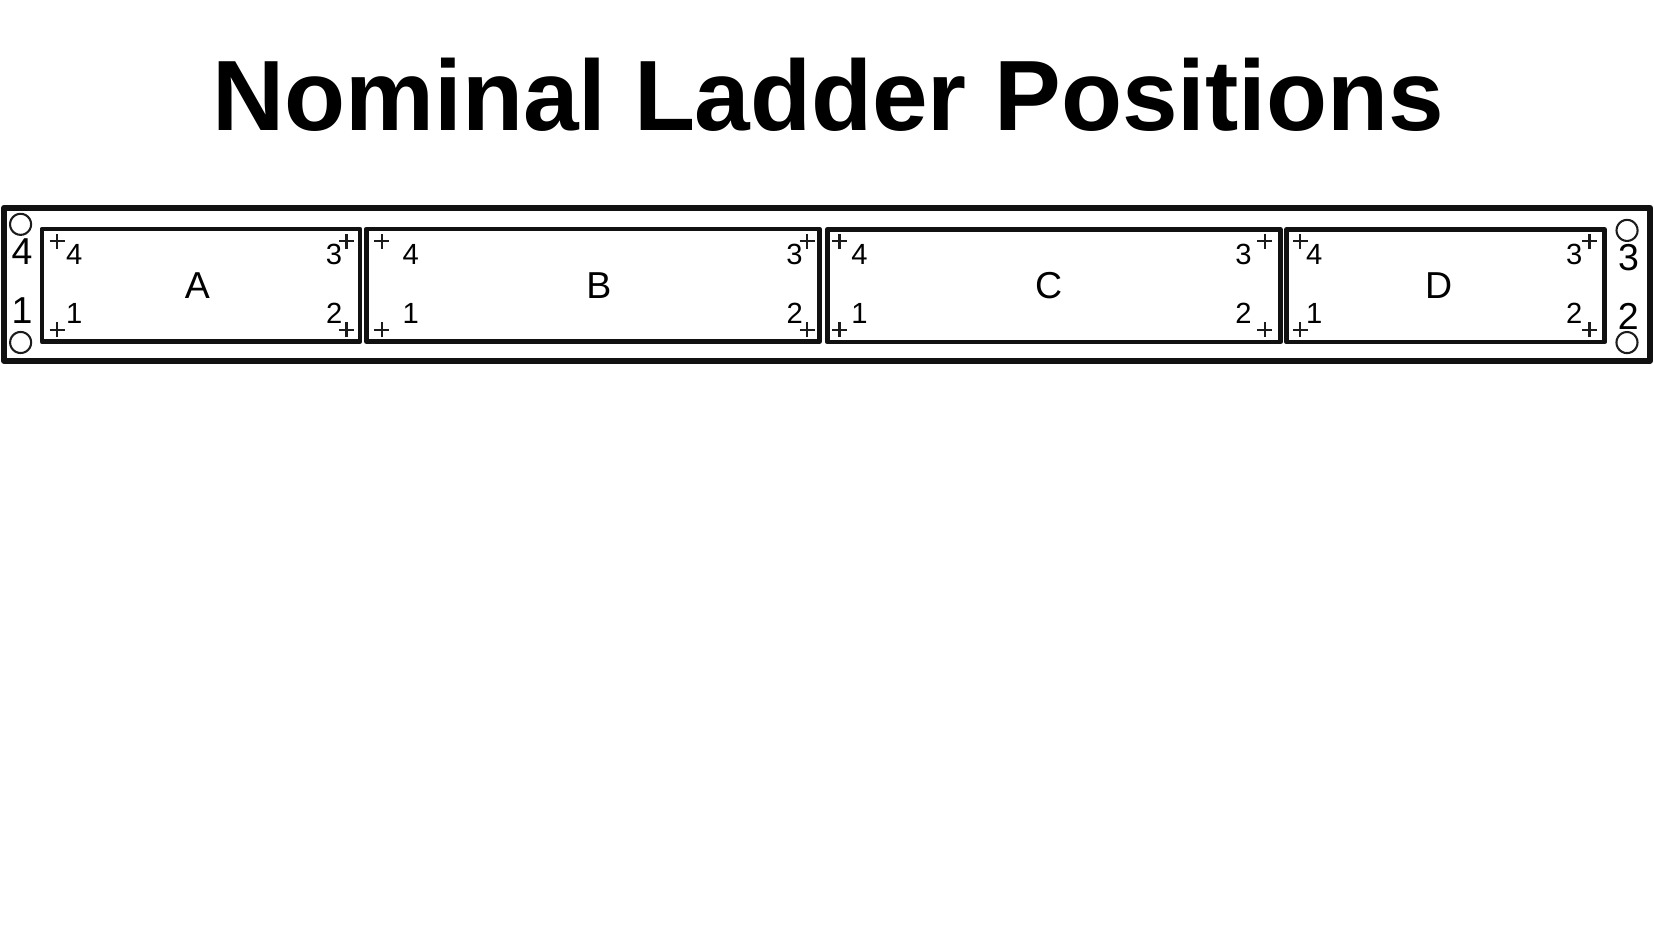

# Nominal Ladder Positions
4
3
4
3
4
3
4
3
4
3
A
B
C
D
1
2
1
2
1
2
1
2
1
2